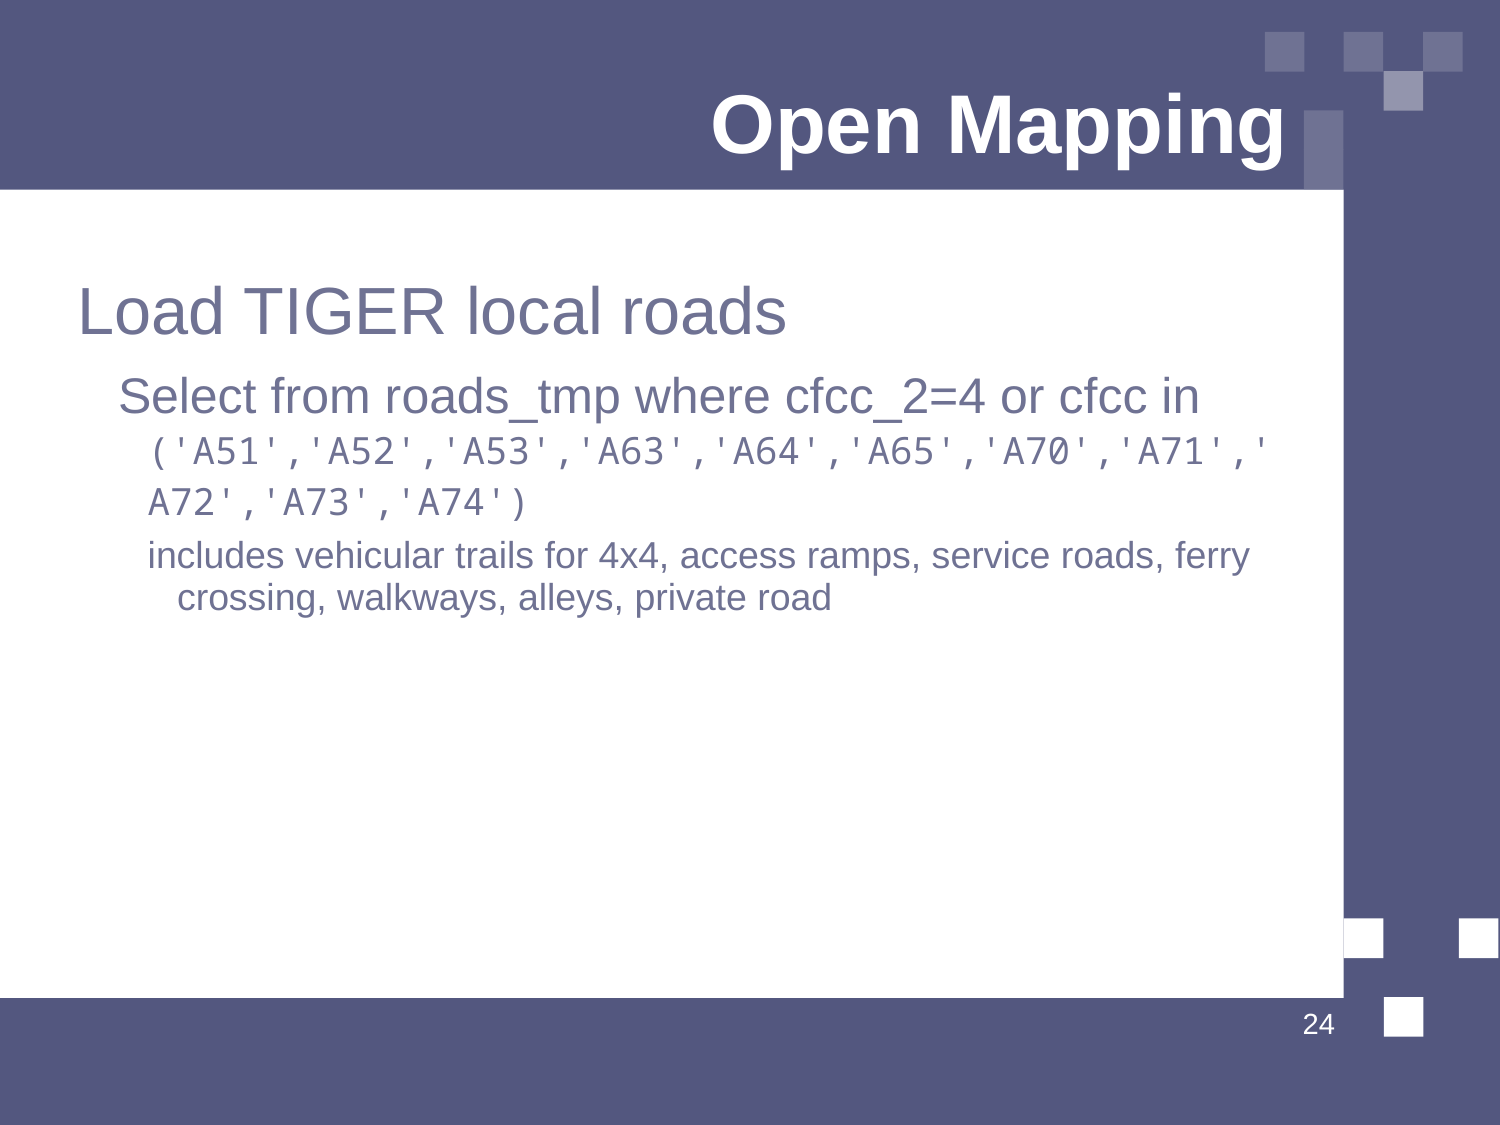

# Open Mapping
 Load TIGER local roads
Select from roads_tmp where cfcc_2=4 or cfcc in ('A51','A52','A53','A63','A64','A65','A70','A71','A72','A73','A74')
includes vehicular trails for 4x4, access ramps, service roads, ferry crossing, walkways, alleys, private road
24